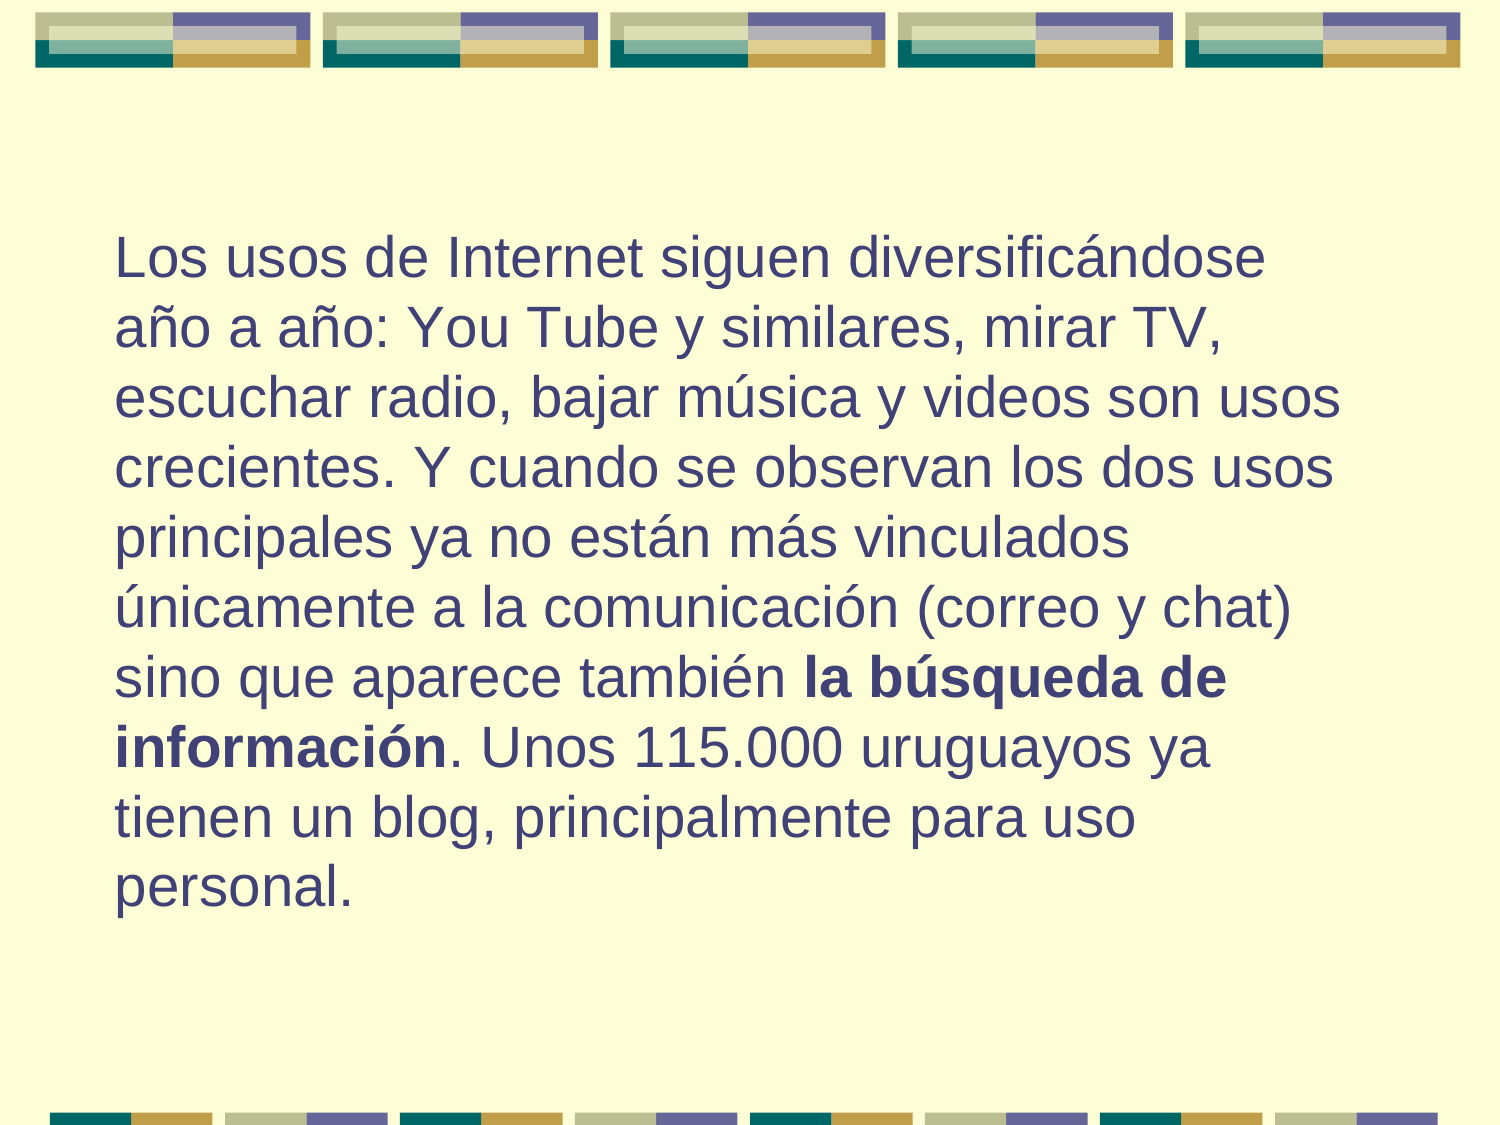

# Los usos de Internet siguen diversificándose año a año: You Tube y similares, mirar TV, escuchar radio, bajar música y videos son usos crecientes. Y cuando se observan los dos usos principales ya no están más vinculados únicamente a la comunicación (correo y chat) sino que aparece también la búsqueda de información. Unos 115.000 uruguayos ya tienen un blog, principalmente para uso personal.